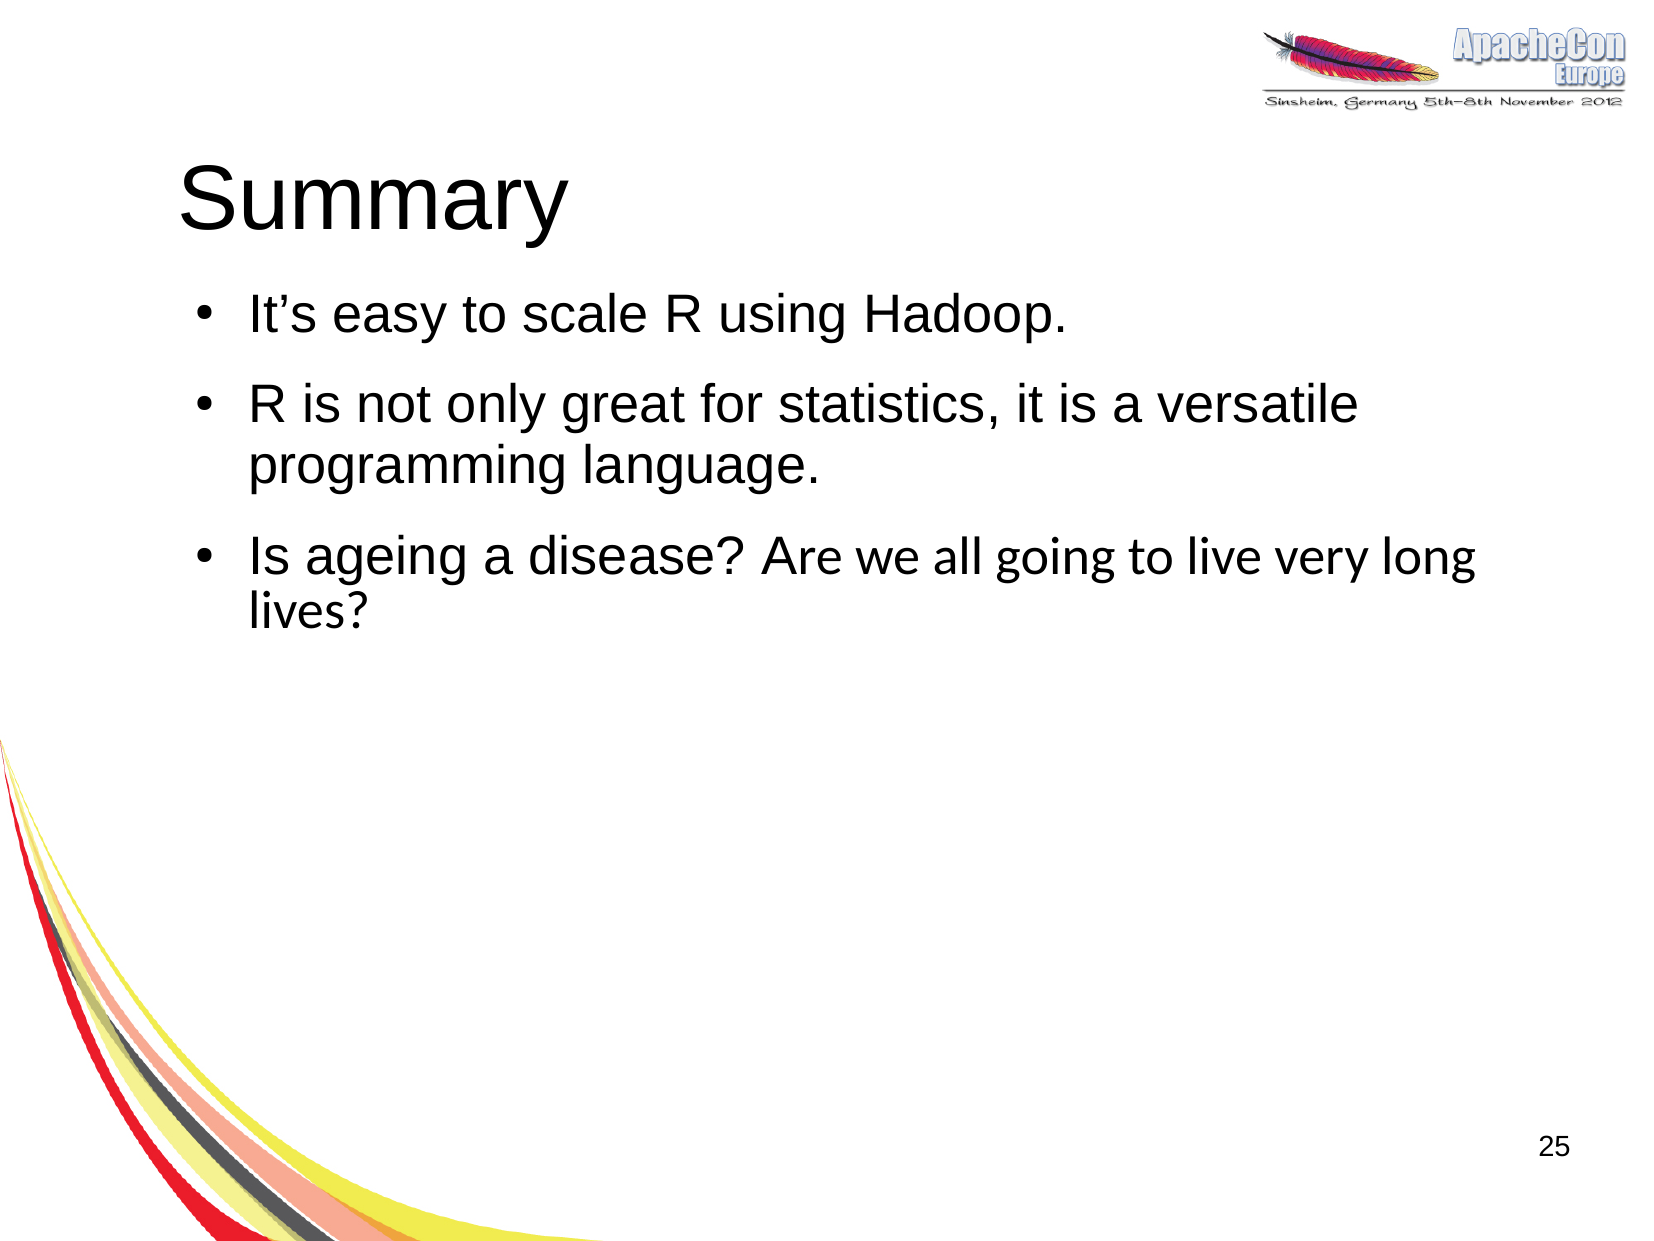

# Summary
It’s easy to scale R using Hadoop.
R is not only great for statistics, it is a versatile programming language.
Is ageing a disease? Are we all going to live very long lives?
25